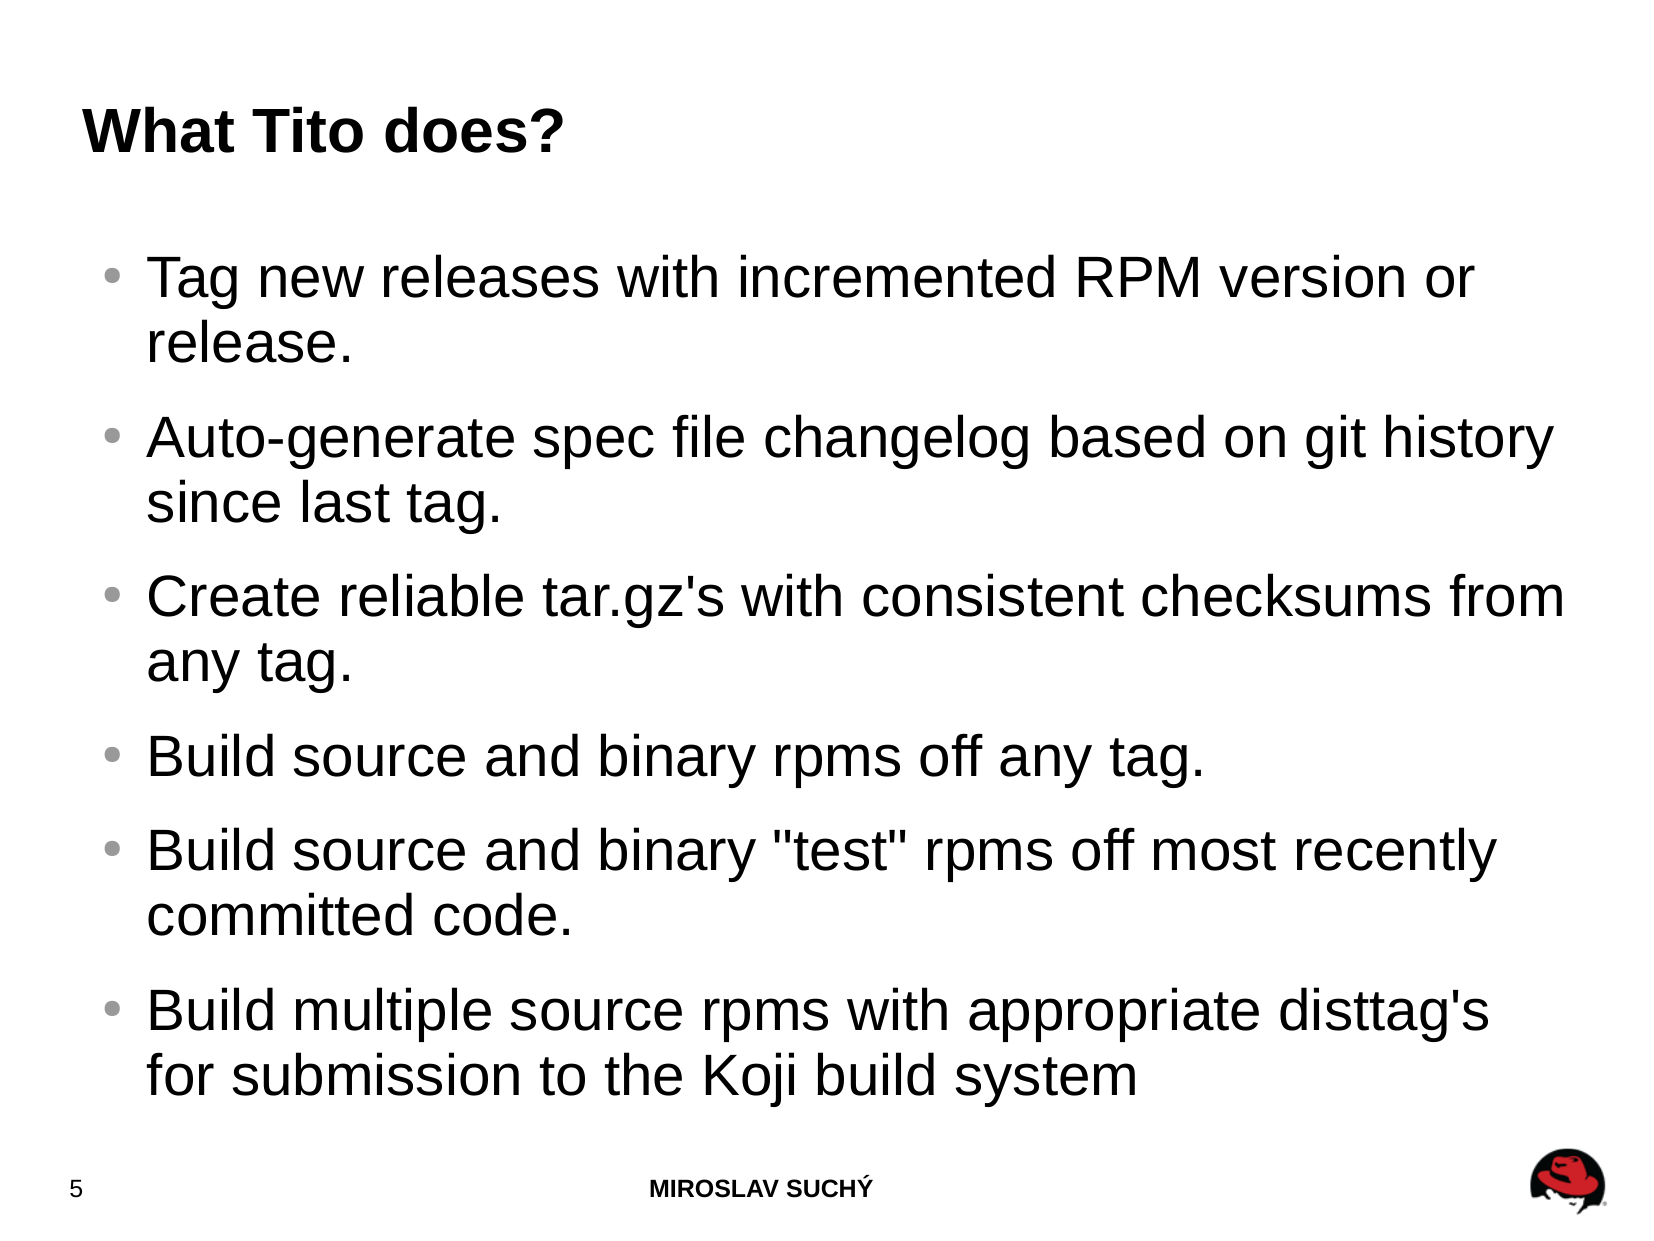

# What Tito does?
Tag new releases with incremented RPM version or release.
Auto-generate spec file changelog based on git history since last tag.
Create reliable tar.gz's with consistent checksums from any tag.
Build source and binary rpms off any tag.
Build source and binary "test" rpms off most recently committed code.
Build multiple source rpms with appropriate disttag's for submission to the Koji build system